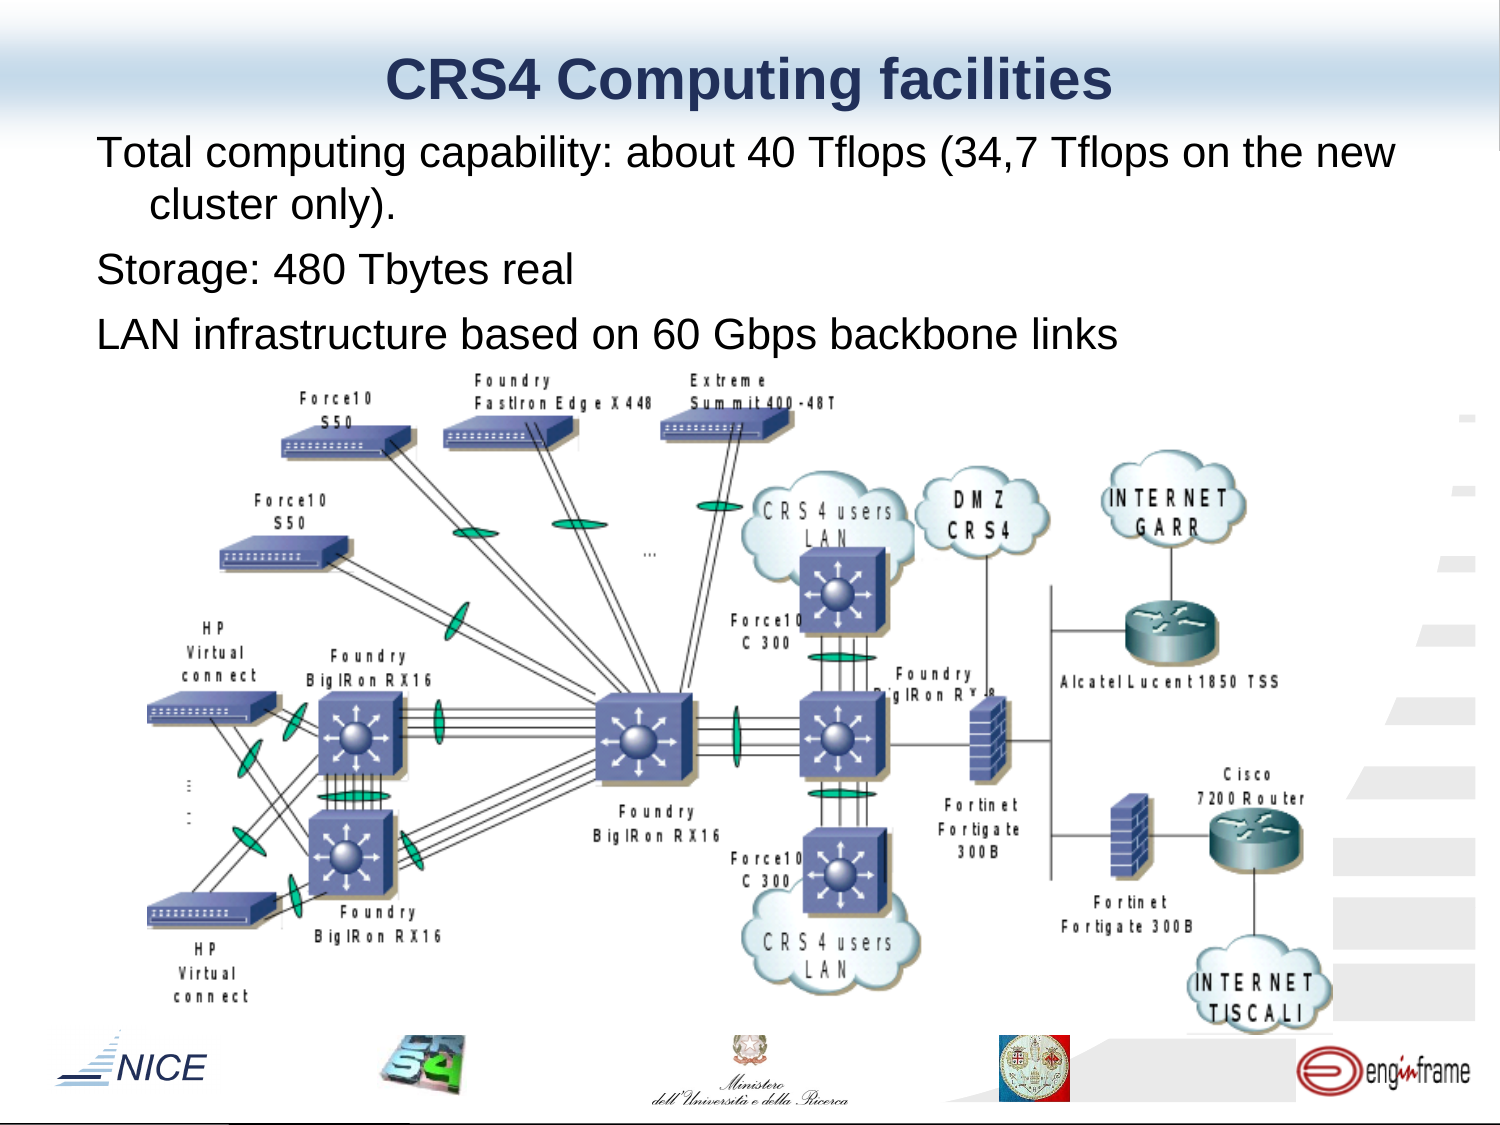

CRS4 Computing facilities
Total computing capability: about 40 Tflops (34,7 Tflops on the new cluster only).
Storage: 480 Tbytes real
LAN infrastructure based on 60 Gbps backbone links